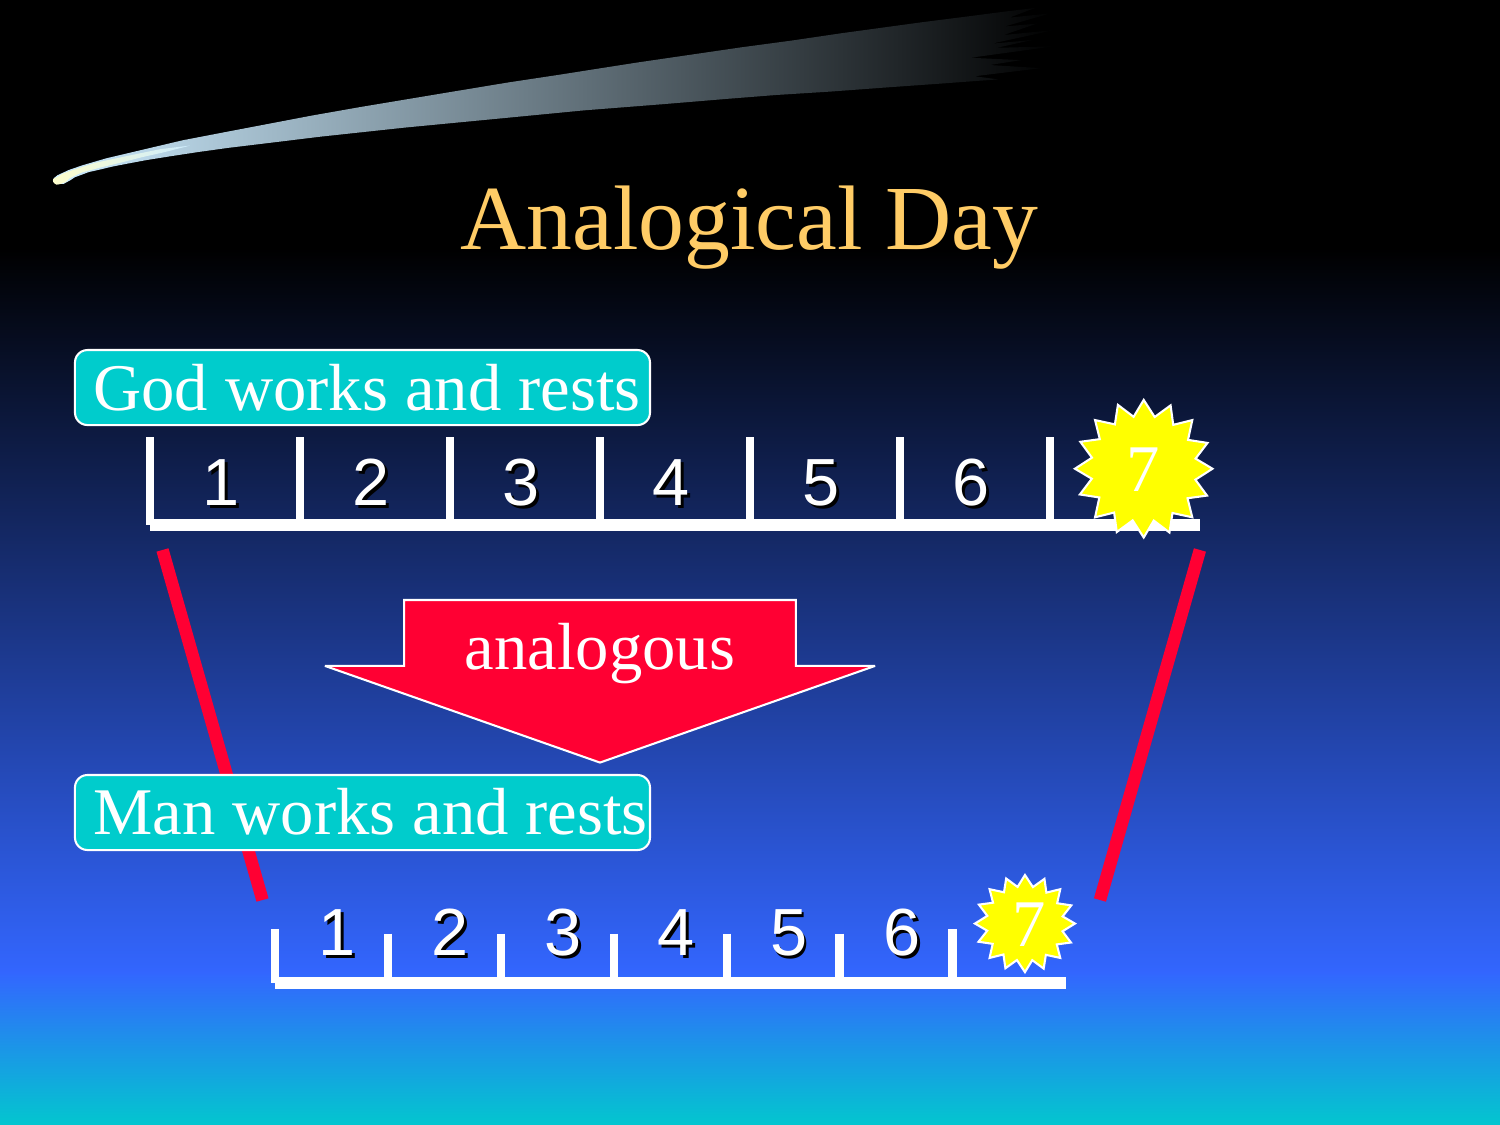

# Analogical Day
God works and rests
7
1
2
3
4
5
6
analogous
Man works and rests
7
1
2
3
4
5
6